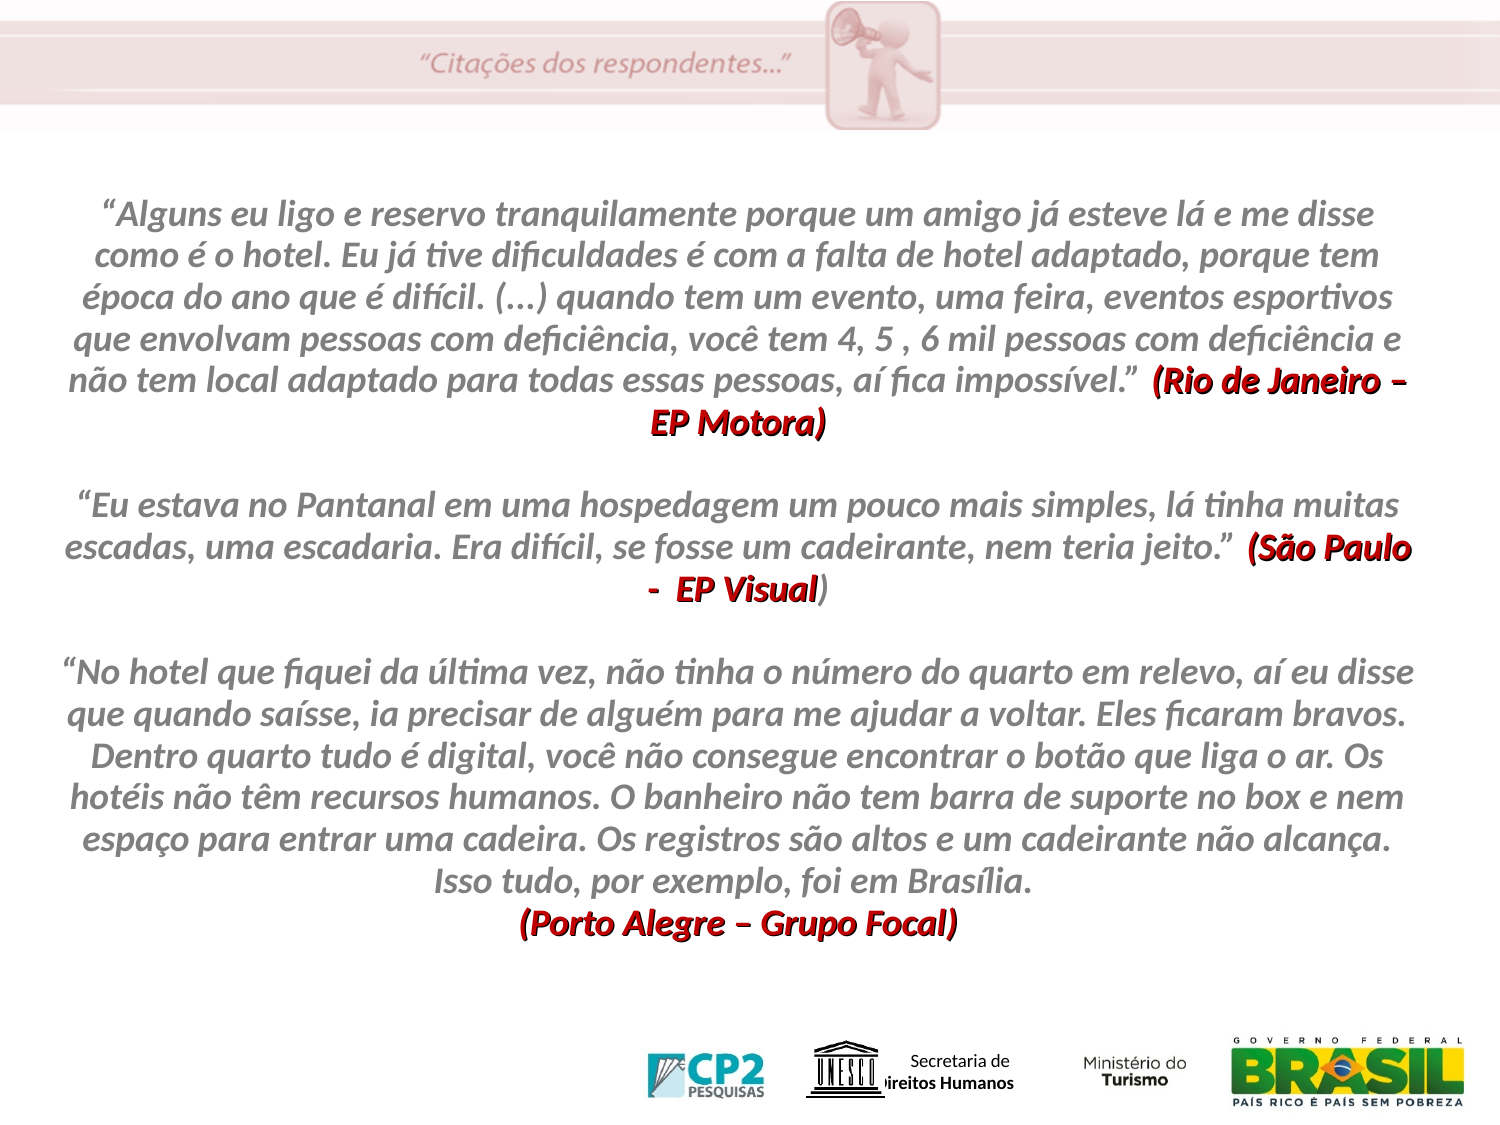

“Alguns eu ligo e reservo tranquilamente porque um amigo já esteve lá e me disse como é o hotel. Eu já tive dificuldades é com a falta de hotel adaptado, porque tem época do ano que é difícil. (...) quando tem um evento, uma feira, eventos esportivos que envolvam pessoas com deficiência, você tem 4, 5 , 6 mil pessoas com deficiência e não tem local adaptado para todas essas pessoas, aí fica impossível.” (Rio de Janeiro – EP Motora)
“Eu estava no Pantanal em uma hospedagem um pouco mais simples, lá tinha muitas escadas, uma escadaria. Era difícil, se fosse um cadeirante, nem teria jeito.” (São Paulo - EP Visual)
“No hotel que fiquei da última vez, não tinha o número do quarto em relevo, aí eu disse que quando saísse, ia precisar de alguém para me ajudar a voltar. Eles ficaram bravos. Dentro quarto tudo é digital, você não consegue encontrar o botão que liga o ar. Os hotéis não têm recursos humanos. O banheiro não tem barra de suporte no box e nem espaço para entrar uma cadeira. Os registros são altos e um cadeirante não alcança. Isso tudo, por exemplo, foi em Brasília.
(Porto Alegre – Grupo Focal)